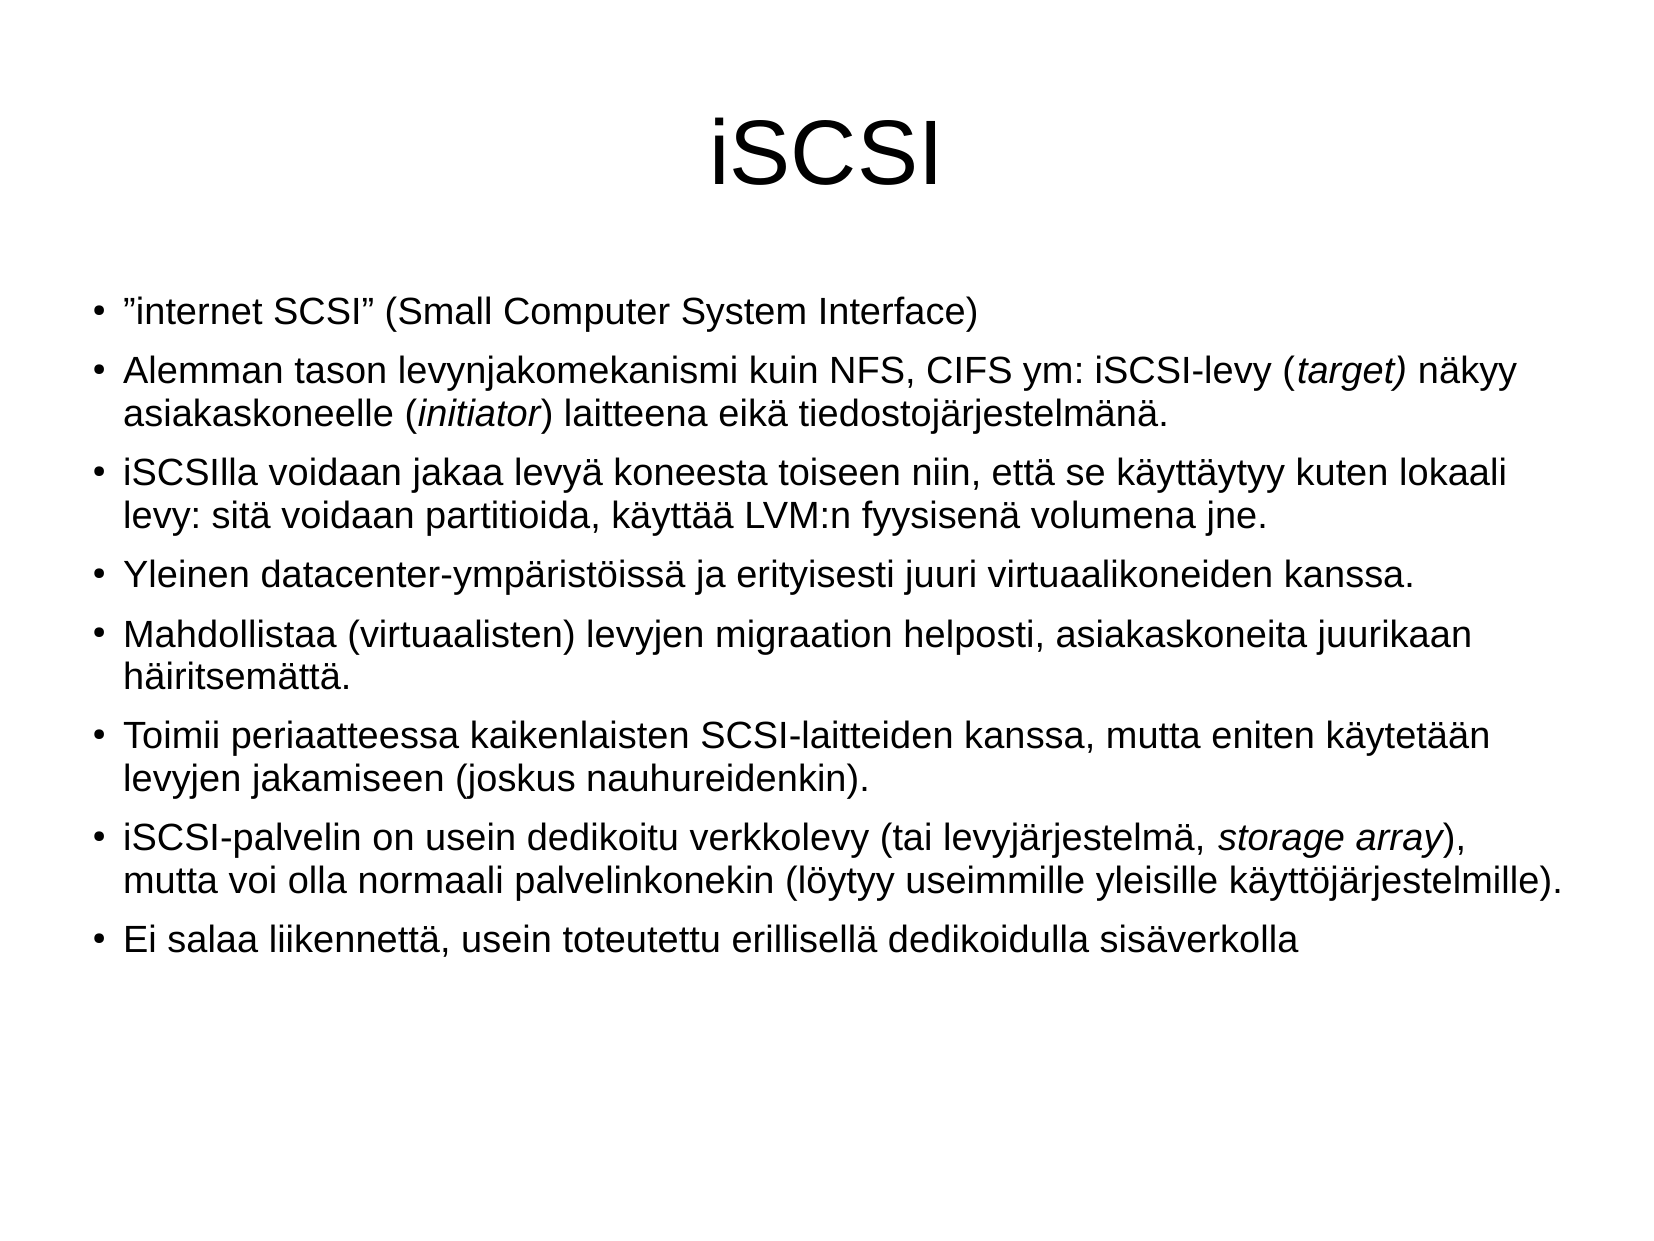

# iSCSI
”internet SCSI” (Small Computer System Interface)
Alemman tason levynjakomekanismi kuin NFS, CIFS ym: iSCSI-levy (target) näkyy asiakaskoneelle (initiator) laitteena eikä tiedostojärjestelmänä.
iSCSIlla voidaan jakaa levyä koneesta toiseen niin, että se käyttäytyy kuten lokaali levy: sitä voidaan partitioida, käyttää LVM:n fyysisenä volumena jne.
Yleinen datacenter-ympäristöissä ja erityisesti juuri virtuaalikoneiden kanssa.
Mahdollistaa (virtuaalisten) levyjen migraation helposti, asiakaskoneita juurikaan häiritsemättä.
Toimii periaatteessa kaikenlaisten SCSI-laitteiden kanssa, mutta eniten käytetään levyjen jakamiseen (joskus nauhureidenkin).
iSCSI-palvelin on usein dedikoitu verkkolevy (tai levyjärjestelmä, storage array), mutta voi olla normaali palvelinkonekin (löytyy useimmille yleisille käyttöjärjestelmille).
Ei salaa liikennettä, usein toteutettu erillisellä dedikoidulla sisäverkolla